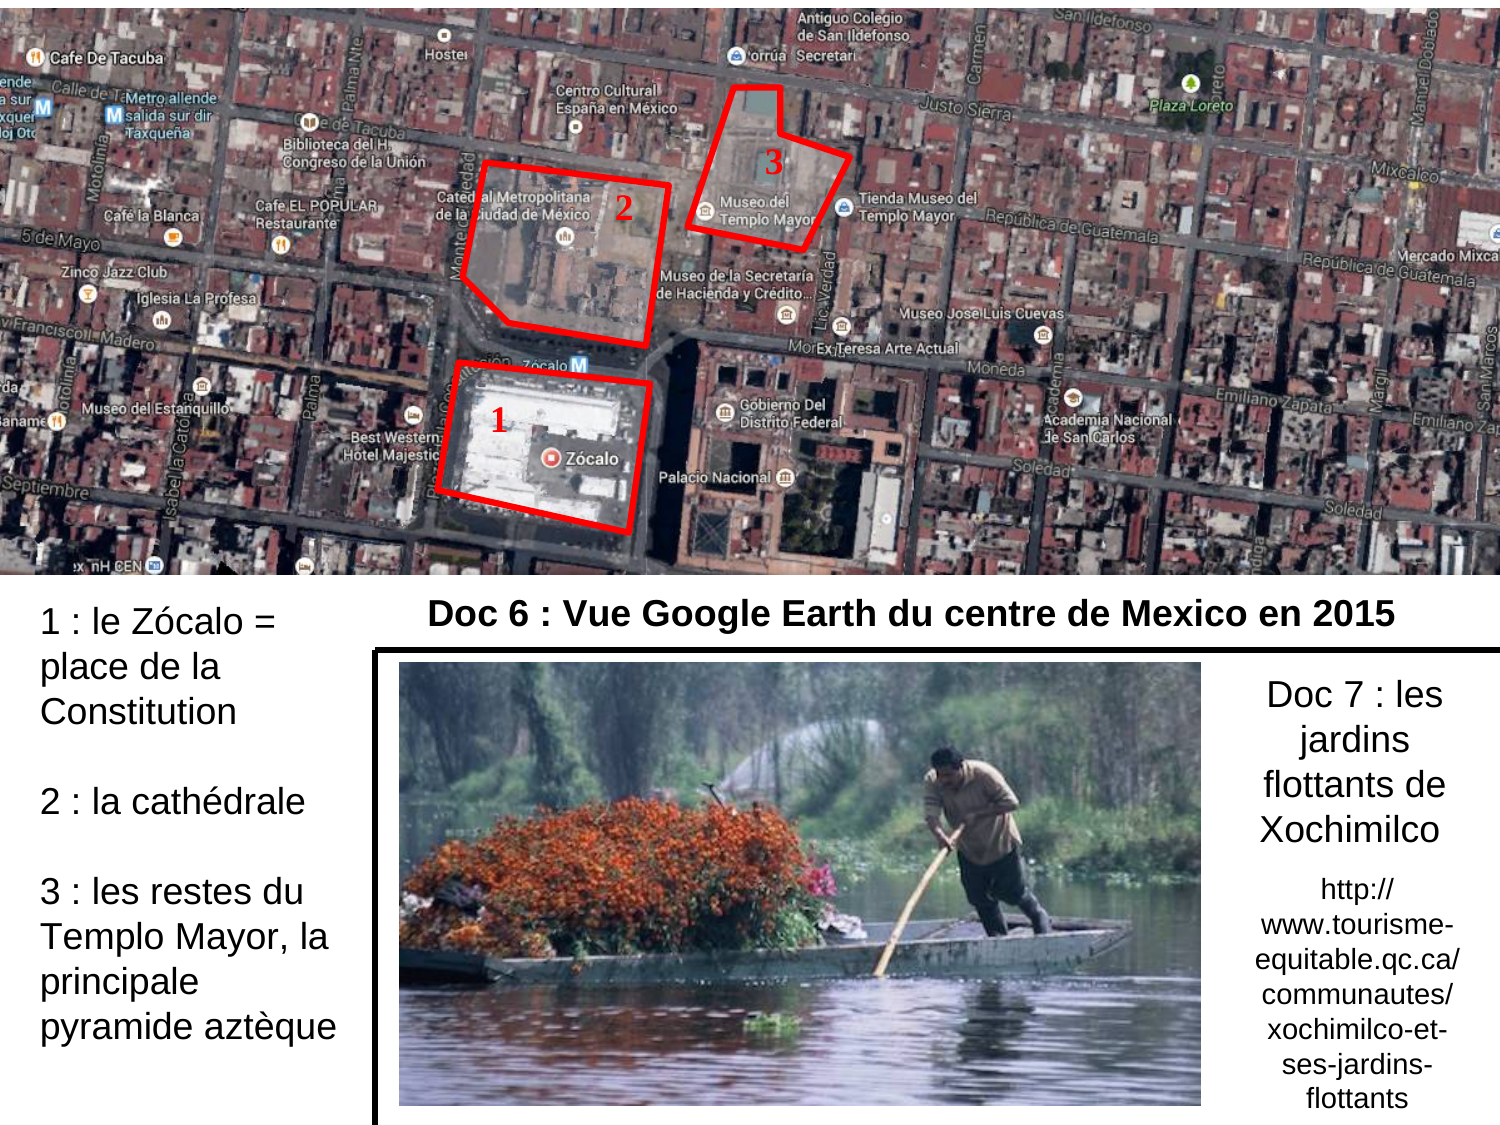

3
2
1
Doc 6 : Vue Google Earth du centre de Mexico en 2015
1 : le Zócalo = place de la Constitution
2 : la cathédrale
3 : les restes du Templo Mayor, la principale pyramide aztèque
Doc 7 : les jardins flottants de Xochimilco
http://www.tourisme-equitable.qc.ca/communautes/xochimilco-et-ses-jardins-flottants